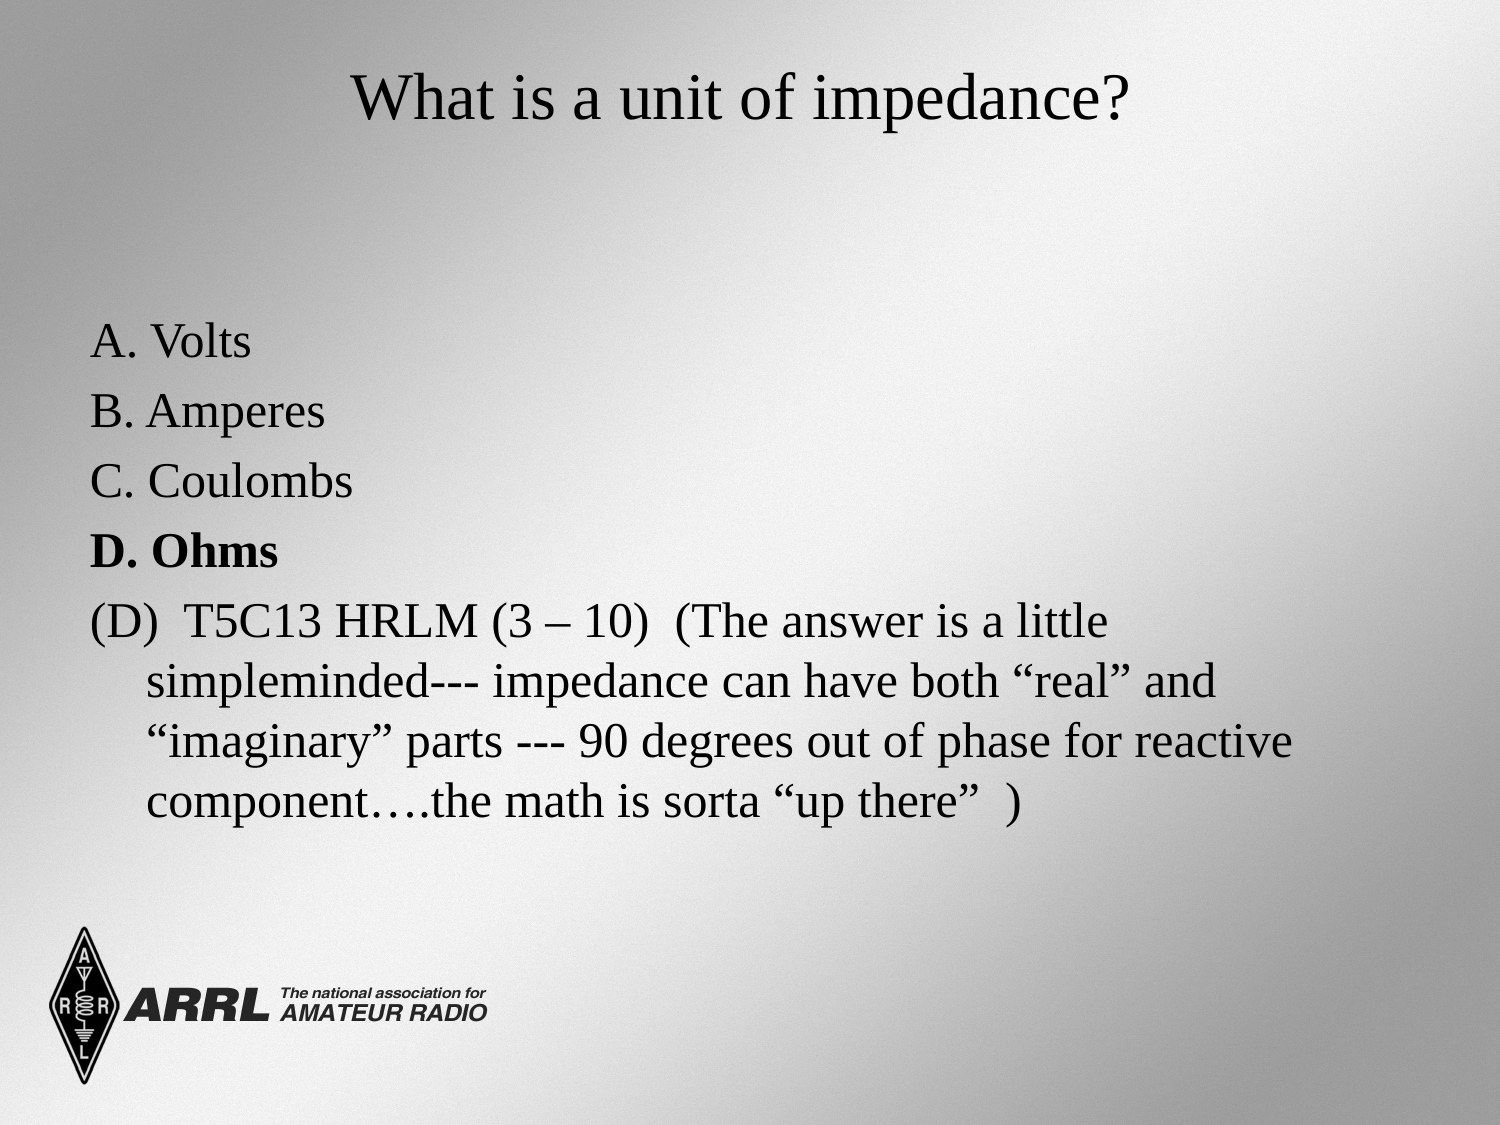

# What is a unit of impedance?
A. Volts
B. Amperes
C. Coulombs
D. Ohms
(D) T5C13 HRLM (3 – 10) (The answer is a little simpleminded--- impedance can have both “real” and “imaginary” parts --- 90 degrees out of phase for reactive component….the math is sorta “up there” )